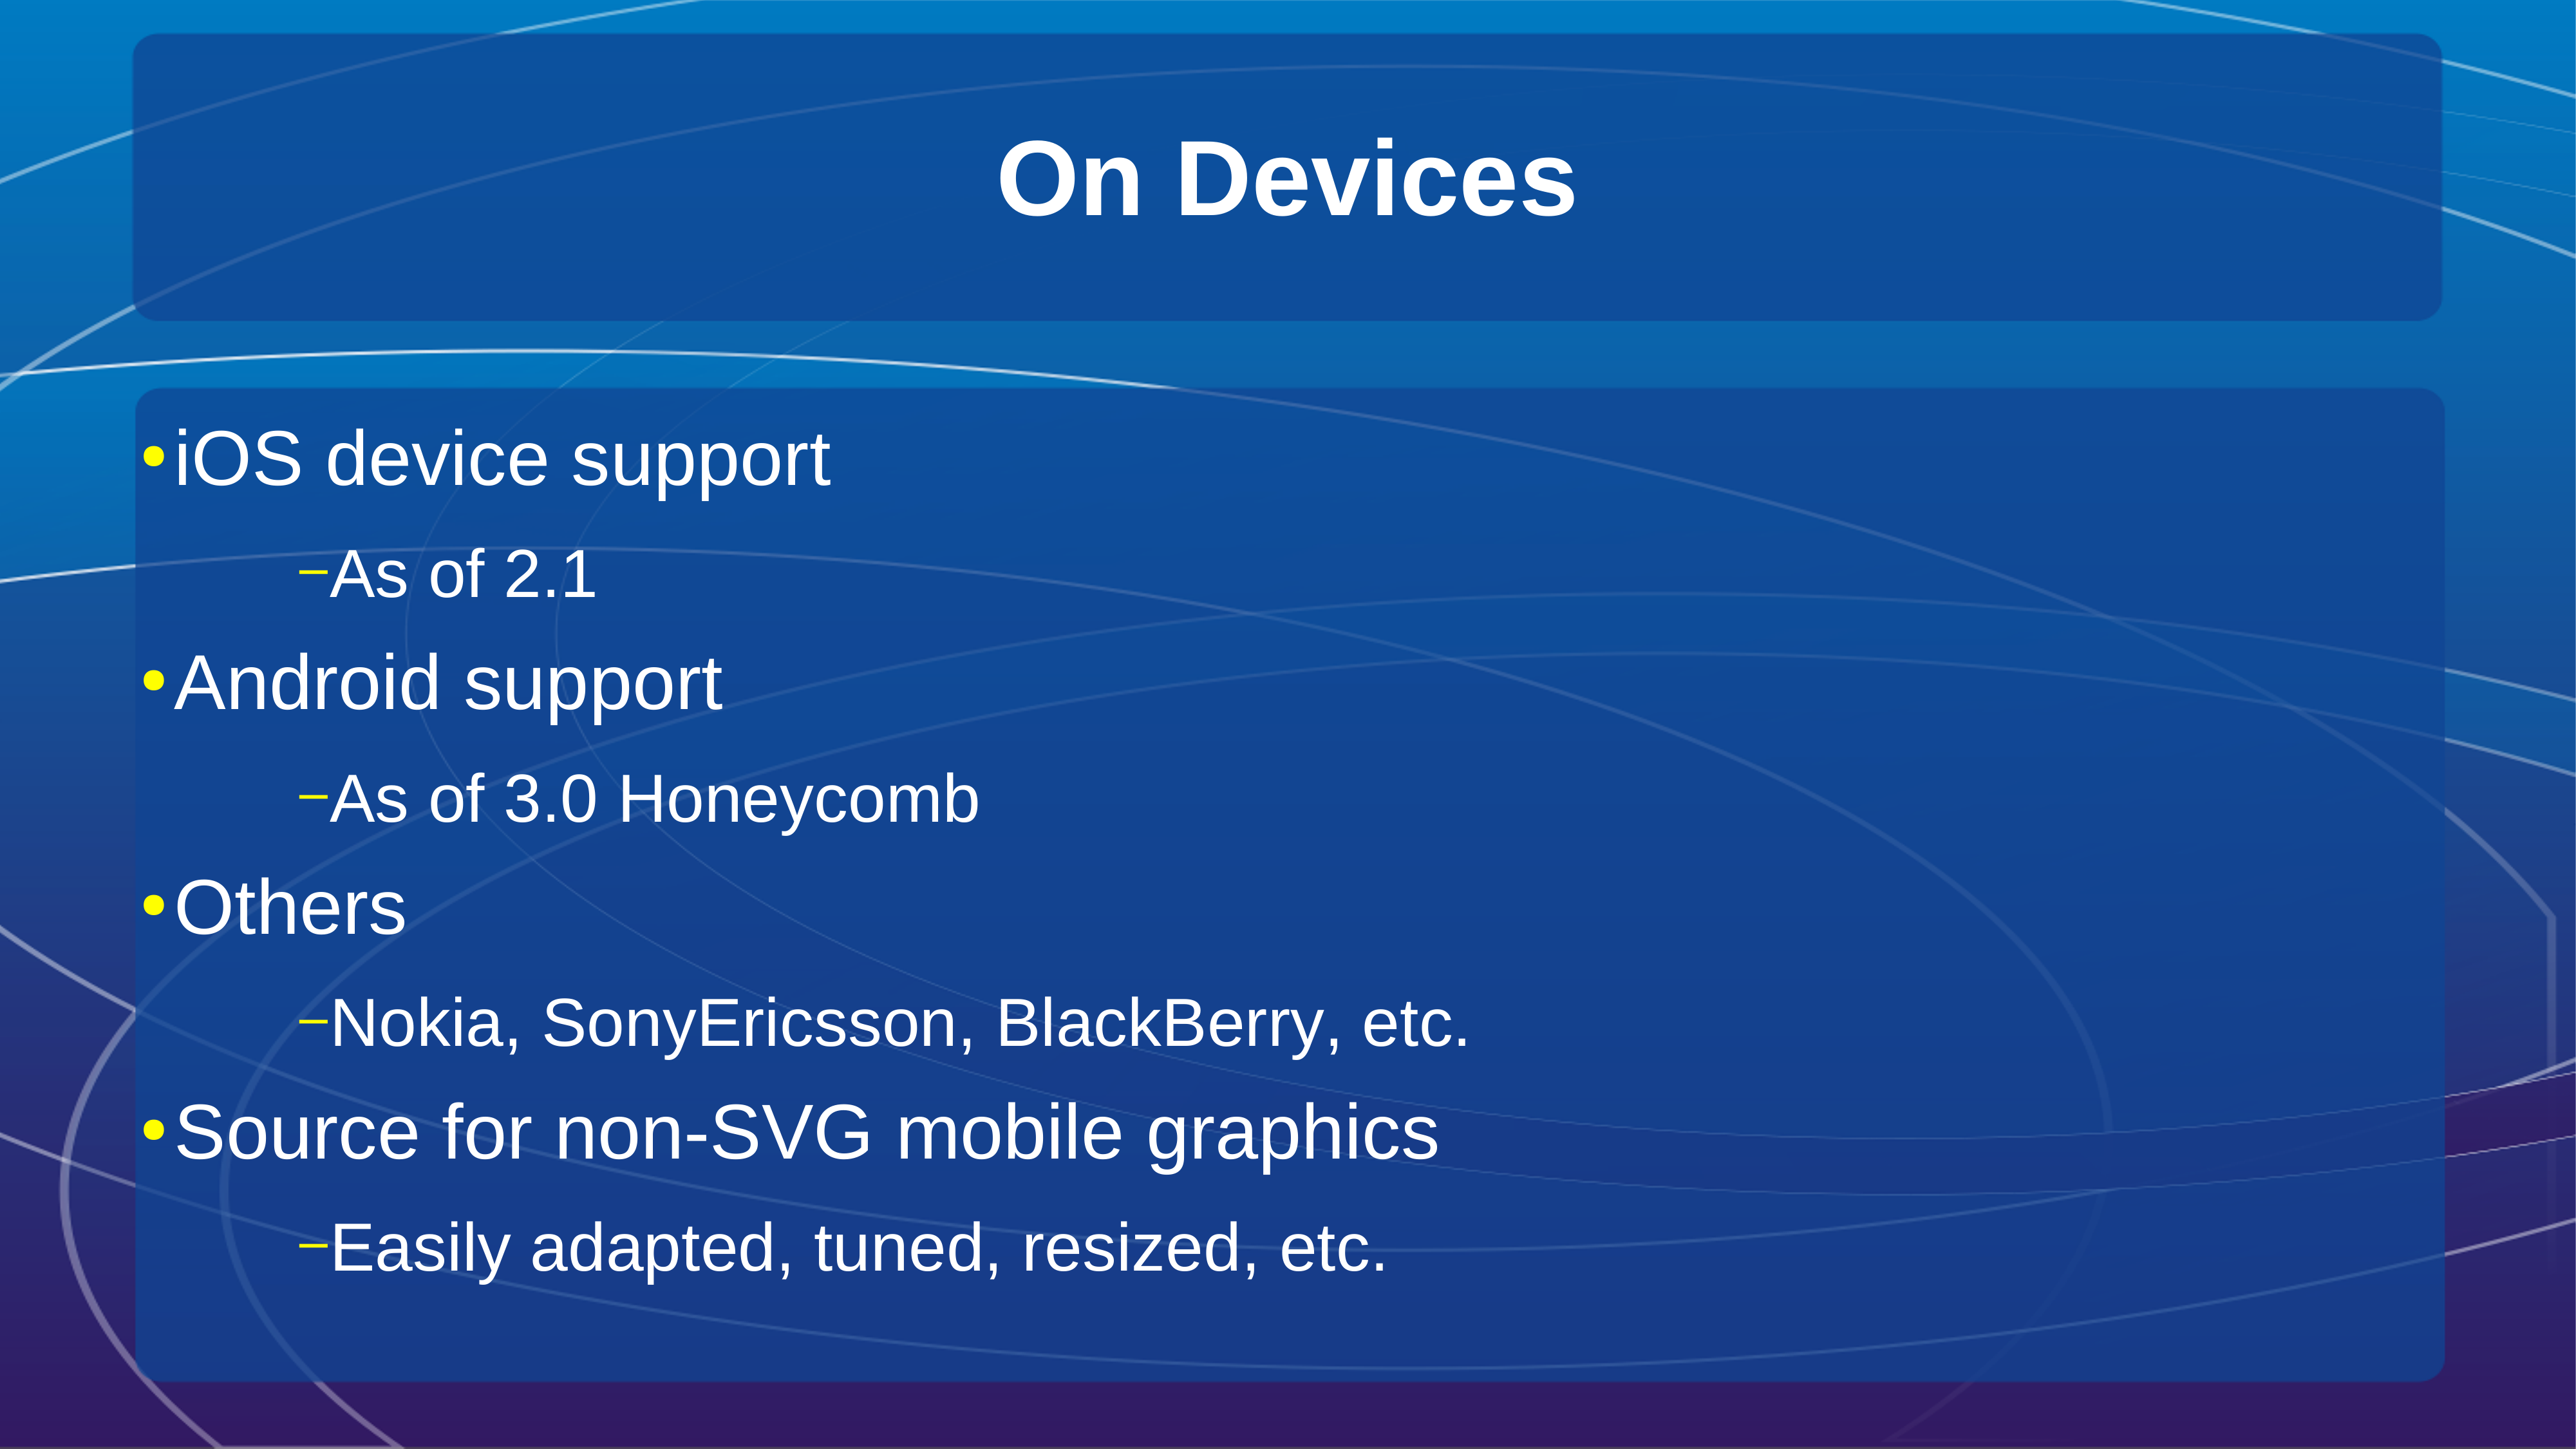

# On Devices
iOS device support
As of 2.1
Android support
As of 3.0 Honeycomb
Others
Nokia, SonyEricsson, BlackBerry, etc.
Source for non-SVG mobile graphics
Easily adapted, tuned, resized, etc.